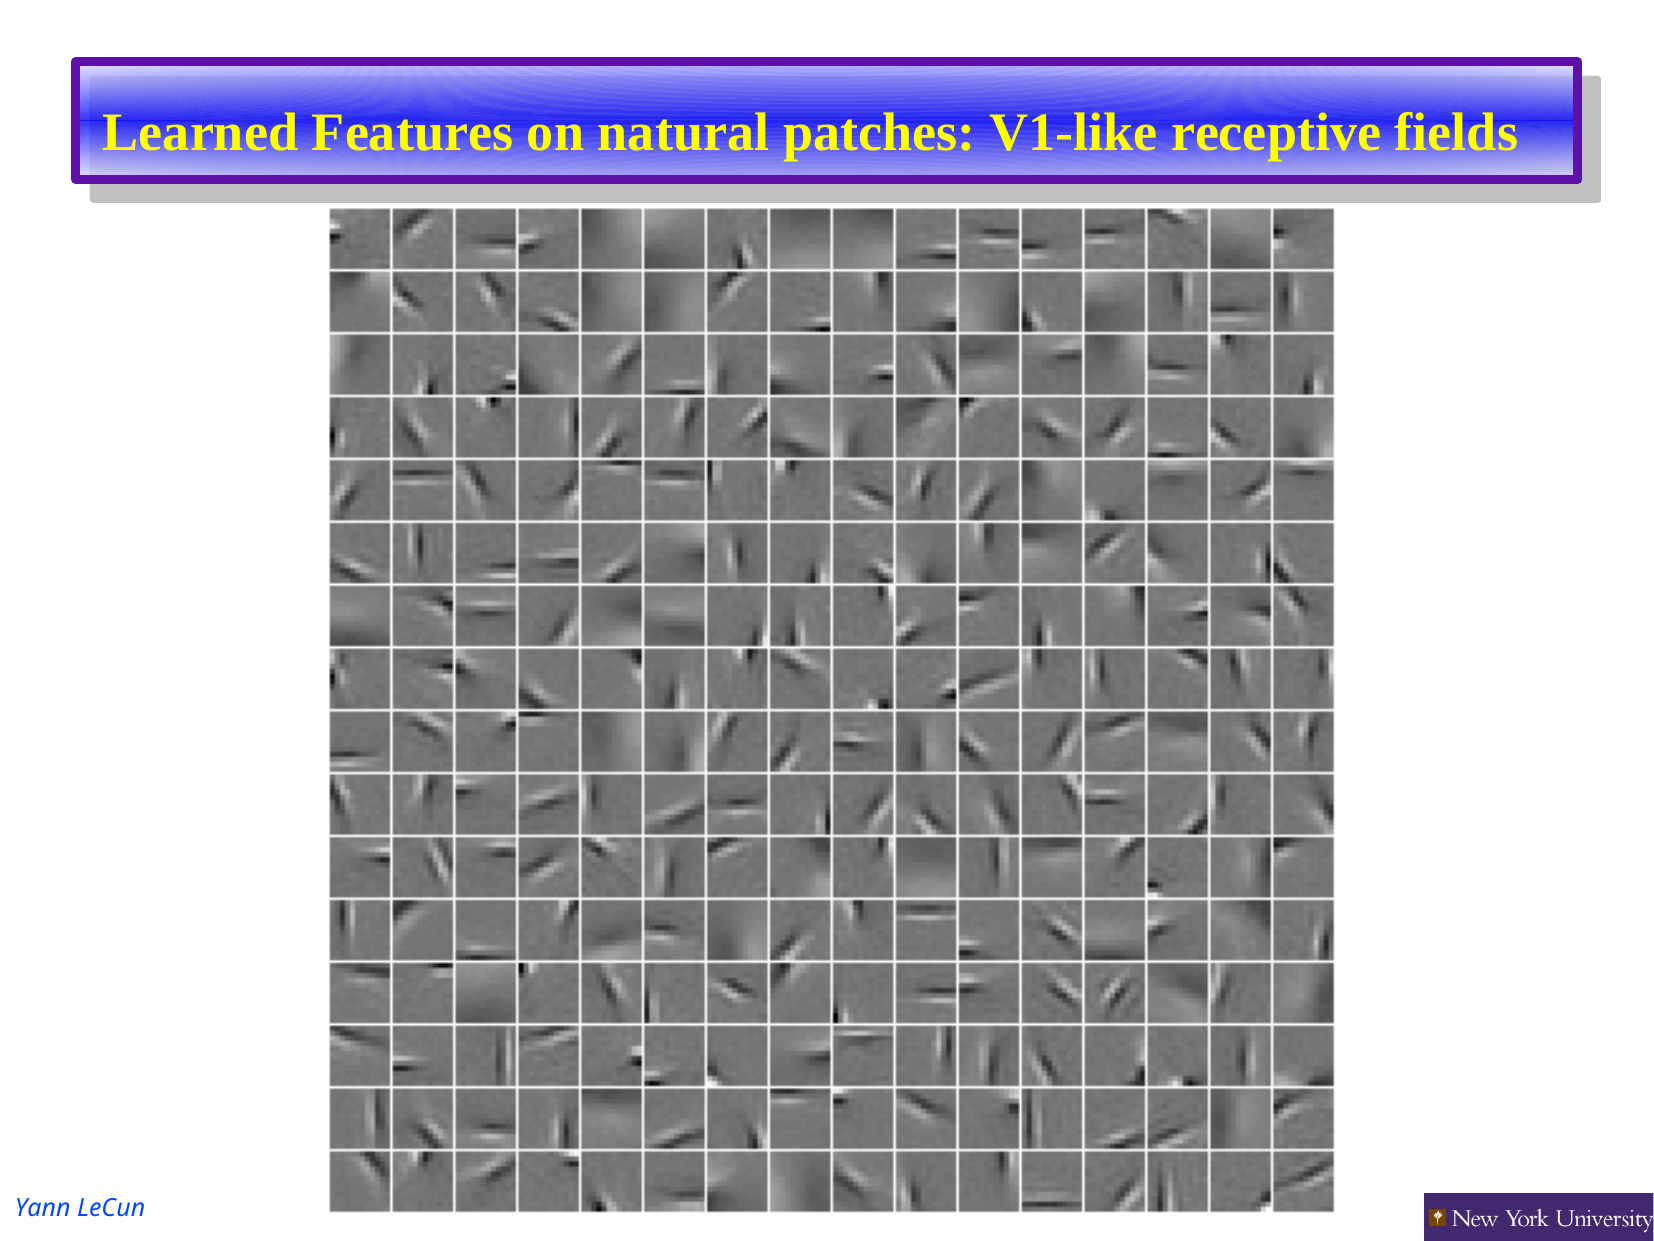

# Learned Features on natural patches: V1-like receptive fields